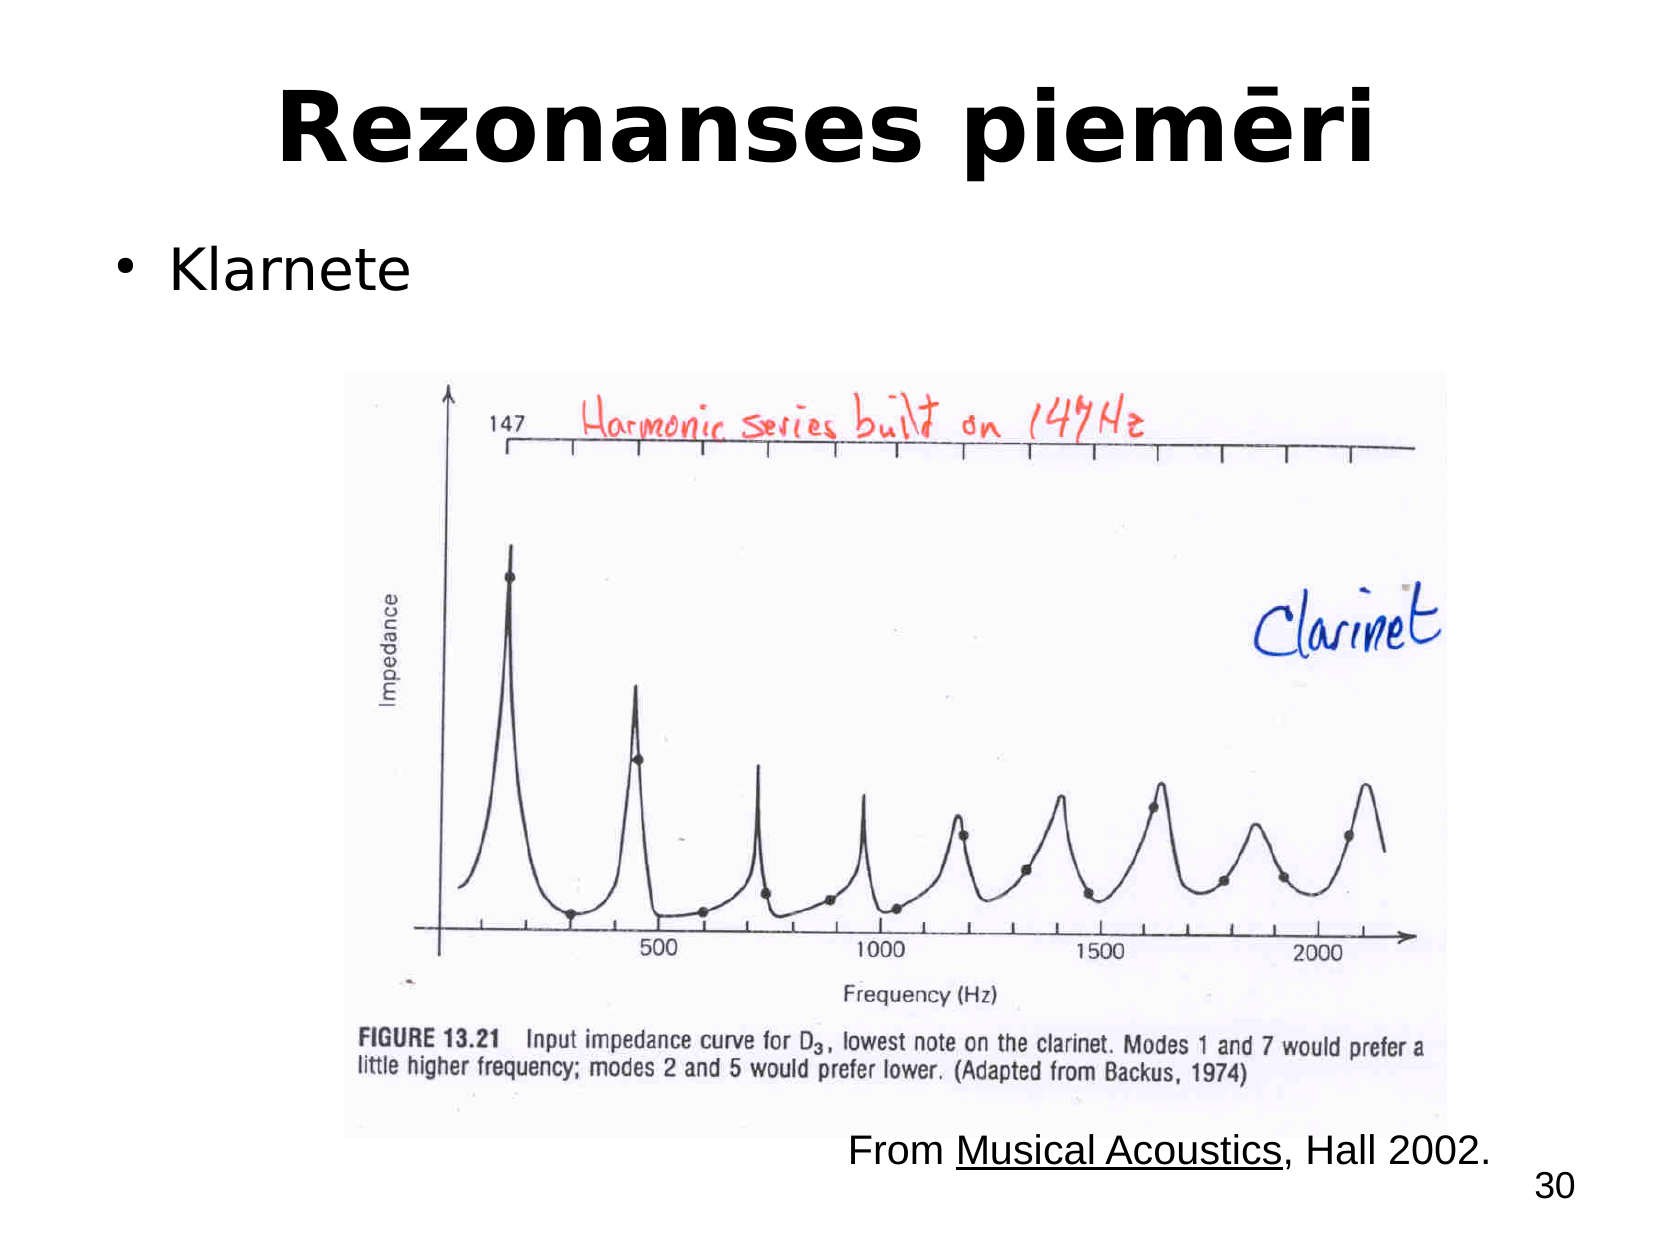

# Rezonanses piemēri
Klarnete
From Musical Acoustics, Hall 2002.